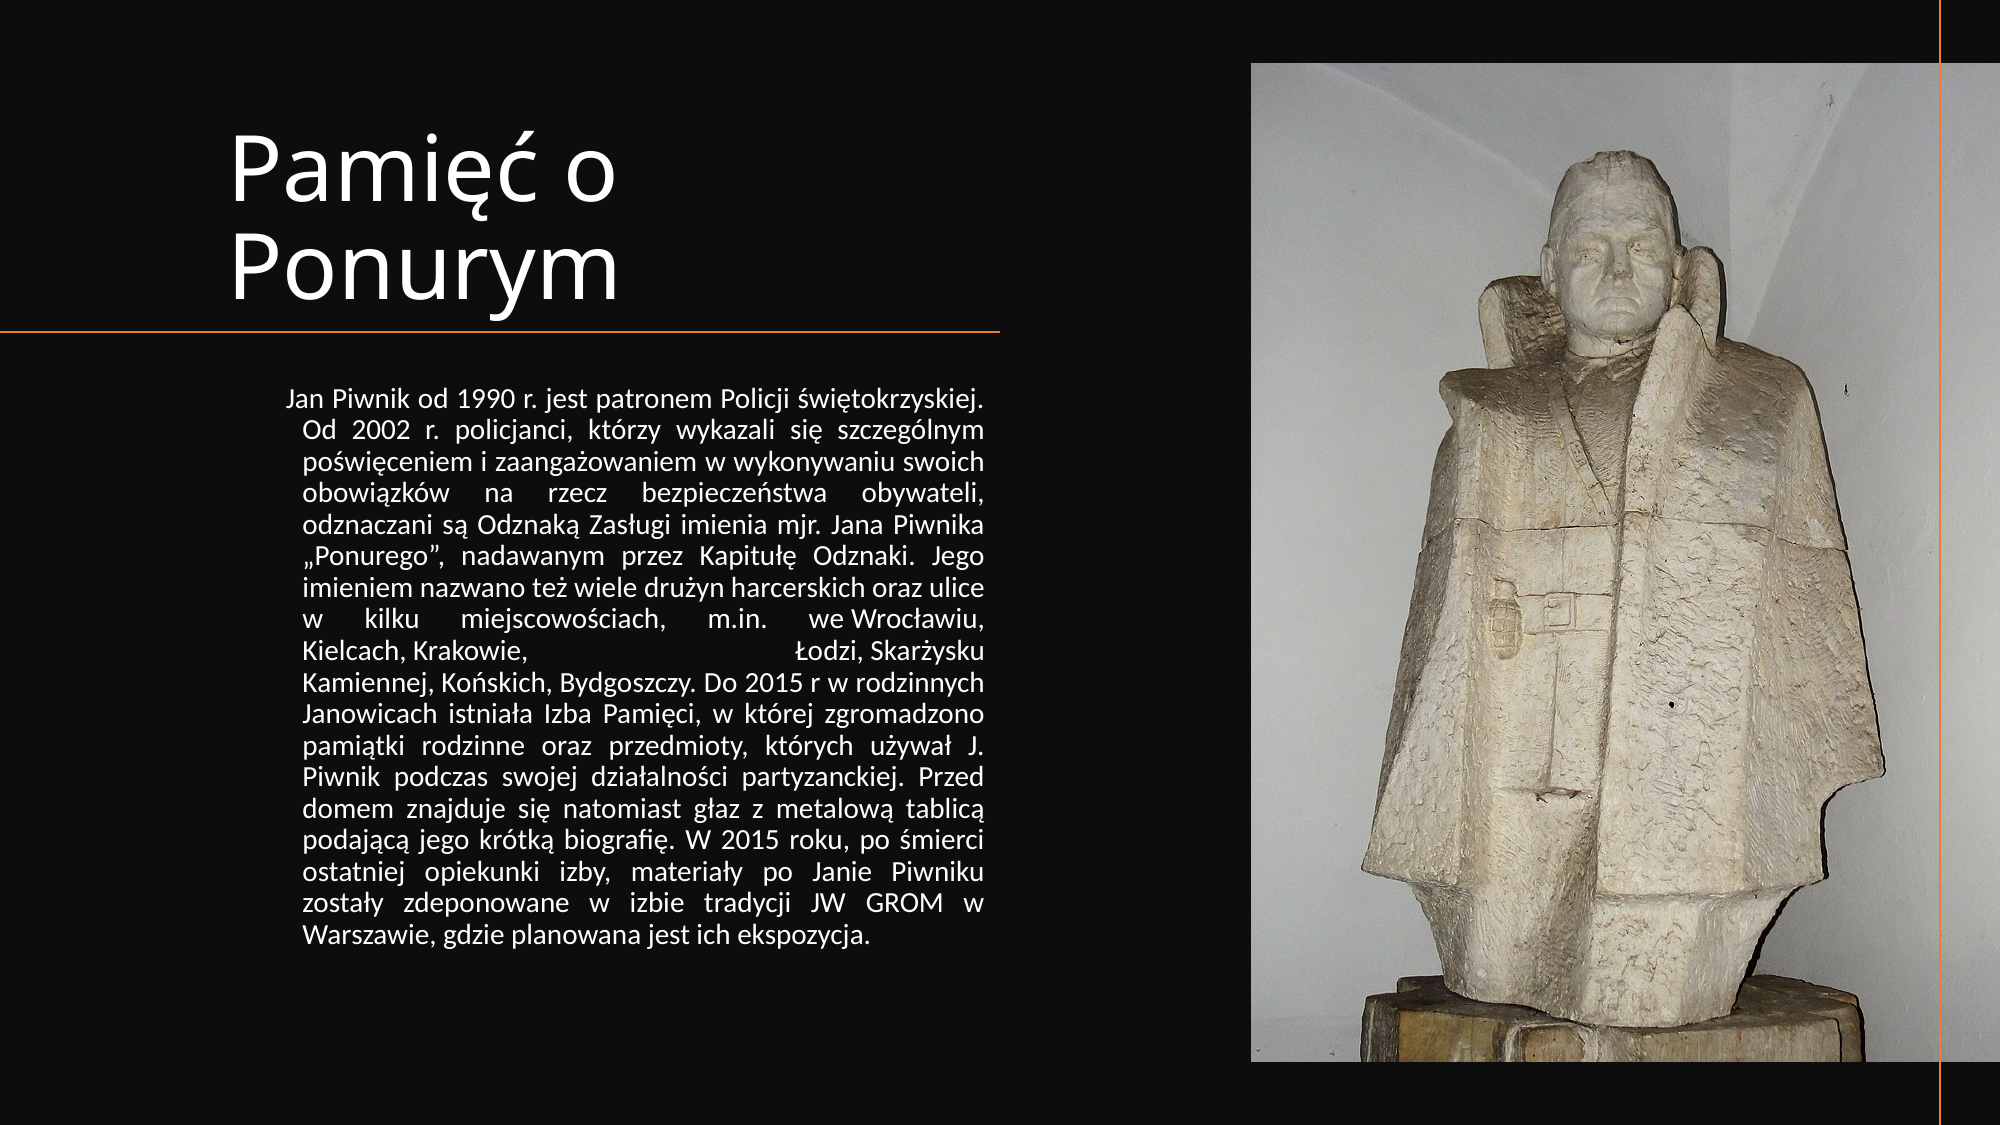

# Pamięć o Ponurym
   Jan Piwnik od 1990 r. jest patronem Policji świętokrzyskiej. Od 2002 r. policjanci, którzy wykazali się szczególnym poświęceniem i zaangażowaniem w wykonywaniu swoich obowiązków na rzecz bezpieczeństwa obywateli, odznaczani są Odznaką Zasługi imienia mjr. Jana Piwnika „Ponurego”, nadawanym przez Kapitułę Odznaki. Jego imieniem nazwano też wiele drużyn harcerskich oraz ulice w kilku miejscowościach, m.in. we Wrocławiu, Kielcach, Krakowie, Łodzi, Skarżysku Kamiennej, Końskich, Bydgoszczy. Do 2015 r w rodzinnych Janowicach istniała Izba Pamięci, w której zgromadzono pamiątki rodzinne oraz przedmioty, których używał J. Piwnik podczas swojej działalności partyzanckiej. Przed domem znajduje się natomiast głaz z metalową tablicą podającą jego krótką biografię. W 2015 roku, po śmierci ostatniej opiekunki izby, materiały po Janie Piwniku zostały zdeponowane w izbie tradycji JW GROM w Warszawie, gdzie planowana jest ich ekspozycja.